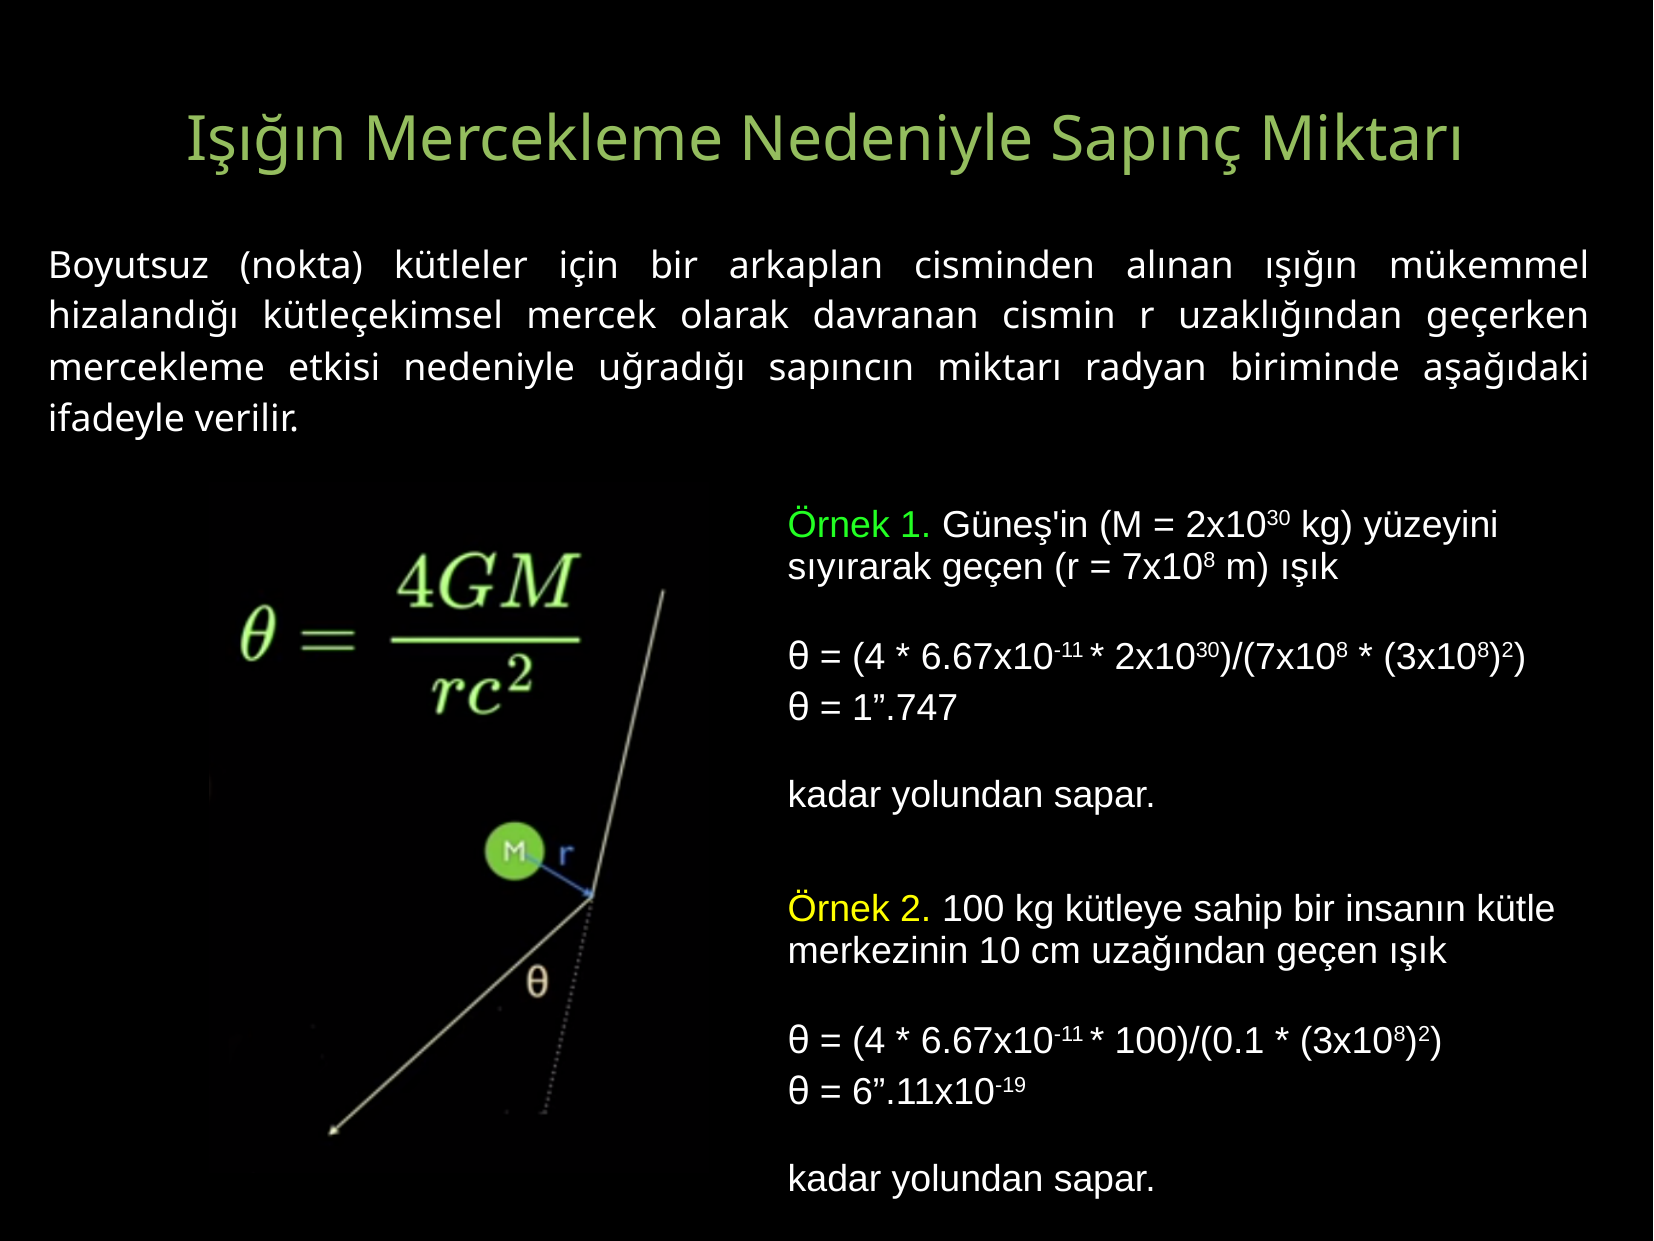

# Işığın Mercekleme Nedeniyle Sapınç Miktarı
Boyutsuz (nokta) kütleler için bir arkaplan cisminden alınan ışığın mükemmel hizalandığı kütleçekimsel mercek olarak davranan cismin r uzaklığından geçerken mercekleme etkisi nedeniyle uğradığı sapıncın miktarı radyan biriminde aşağıdaki ifadeyle verilir.
Örnek 1. Güneş'in (M = 2x1030 kg) yüzeyini sıyırarak geçen (r = 7x108 m) ışık
θ = (4 * 6.67x10-11 * 2x1030)/(7x108 * (3x108)2)
θ = 1”.747
kadar yolundan sapar.
Örnek 2. 100 kg kütleye sahip bir insanın kütle merkezinin 10 cm uzağından geçen ışık
θ = (4 * 6.67x10-11 * 100)/(0.1 * (3x108)2)
θ = 6”.11x10-19
kadar yolundan sapar.